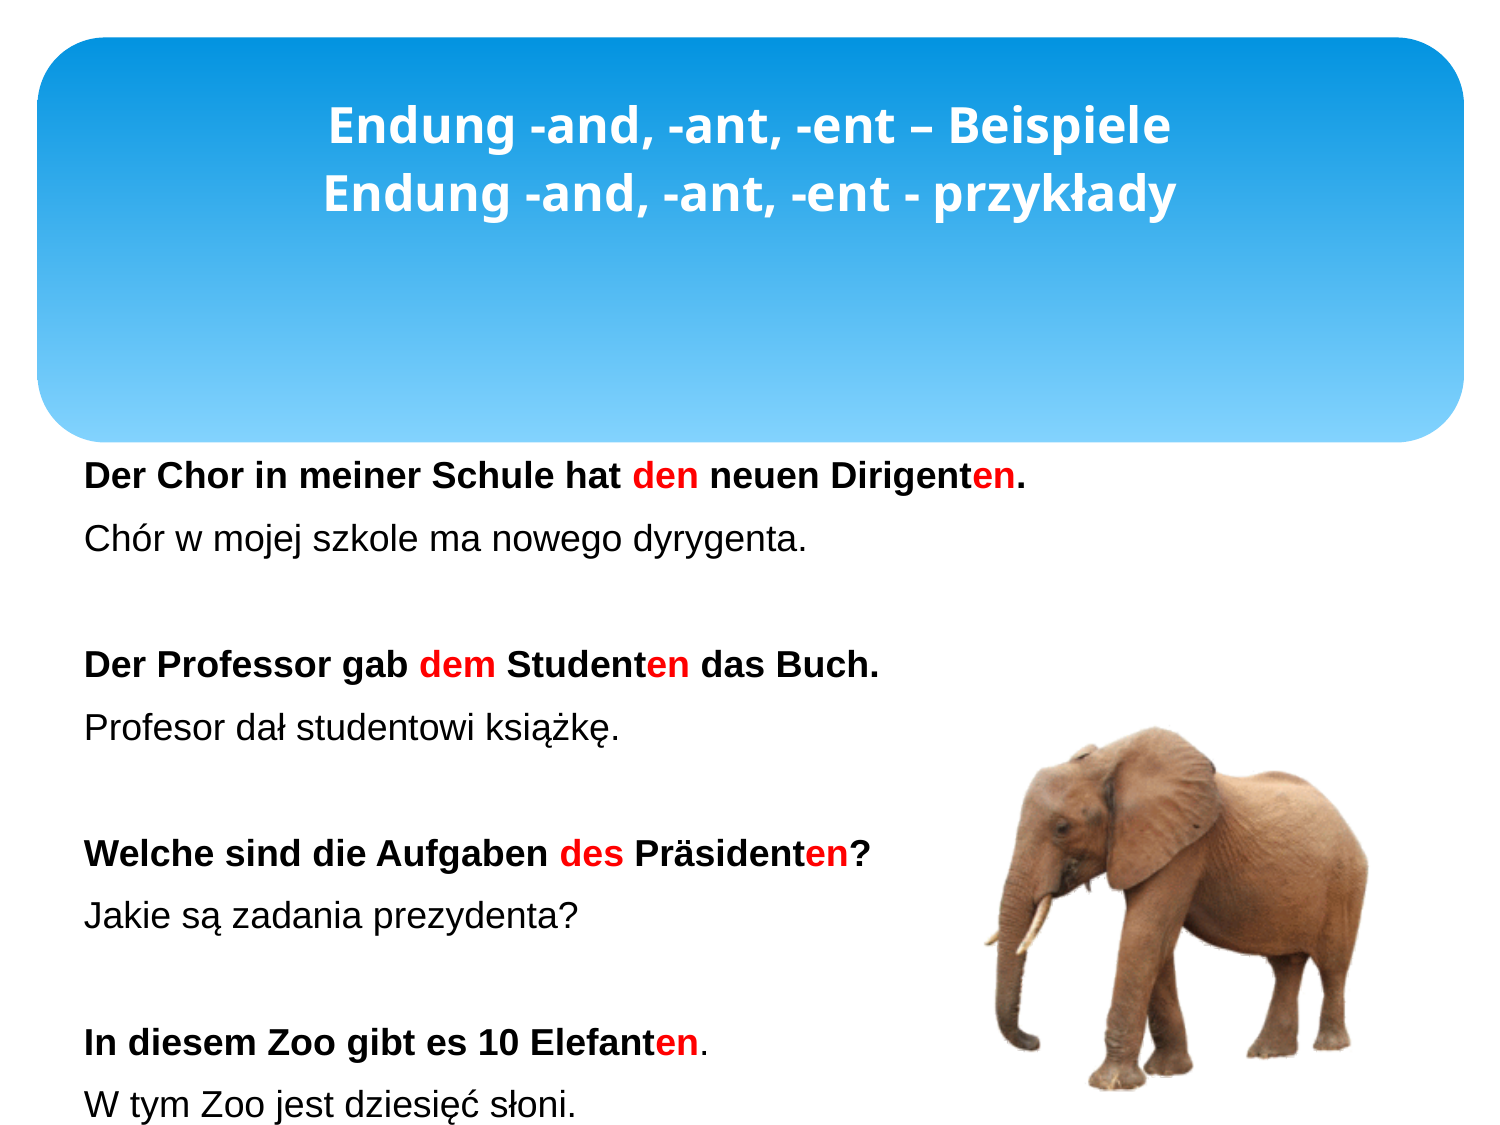

# Endung -and, -ant, -ent – Beispiele Endung -and, -ant, -ent - przykłady
Der Chor in meiner Schule hat den neuen Dirigenten.
Chór w mojej szkole ma nowego dyrygenta.
Der Professor gab dem Studenten das Buch.
Profesor dał studentowi książkę.
Welche sind die Aufgaben des Präsidenten?
Jakie są zadania prezydenta?
In diesem Zoo gibt es 10 Elefanten.
W tym Zoo jest dziesięć słoni.